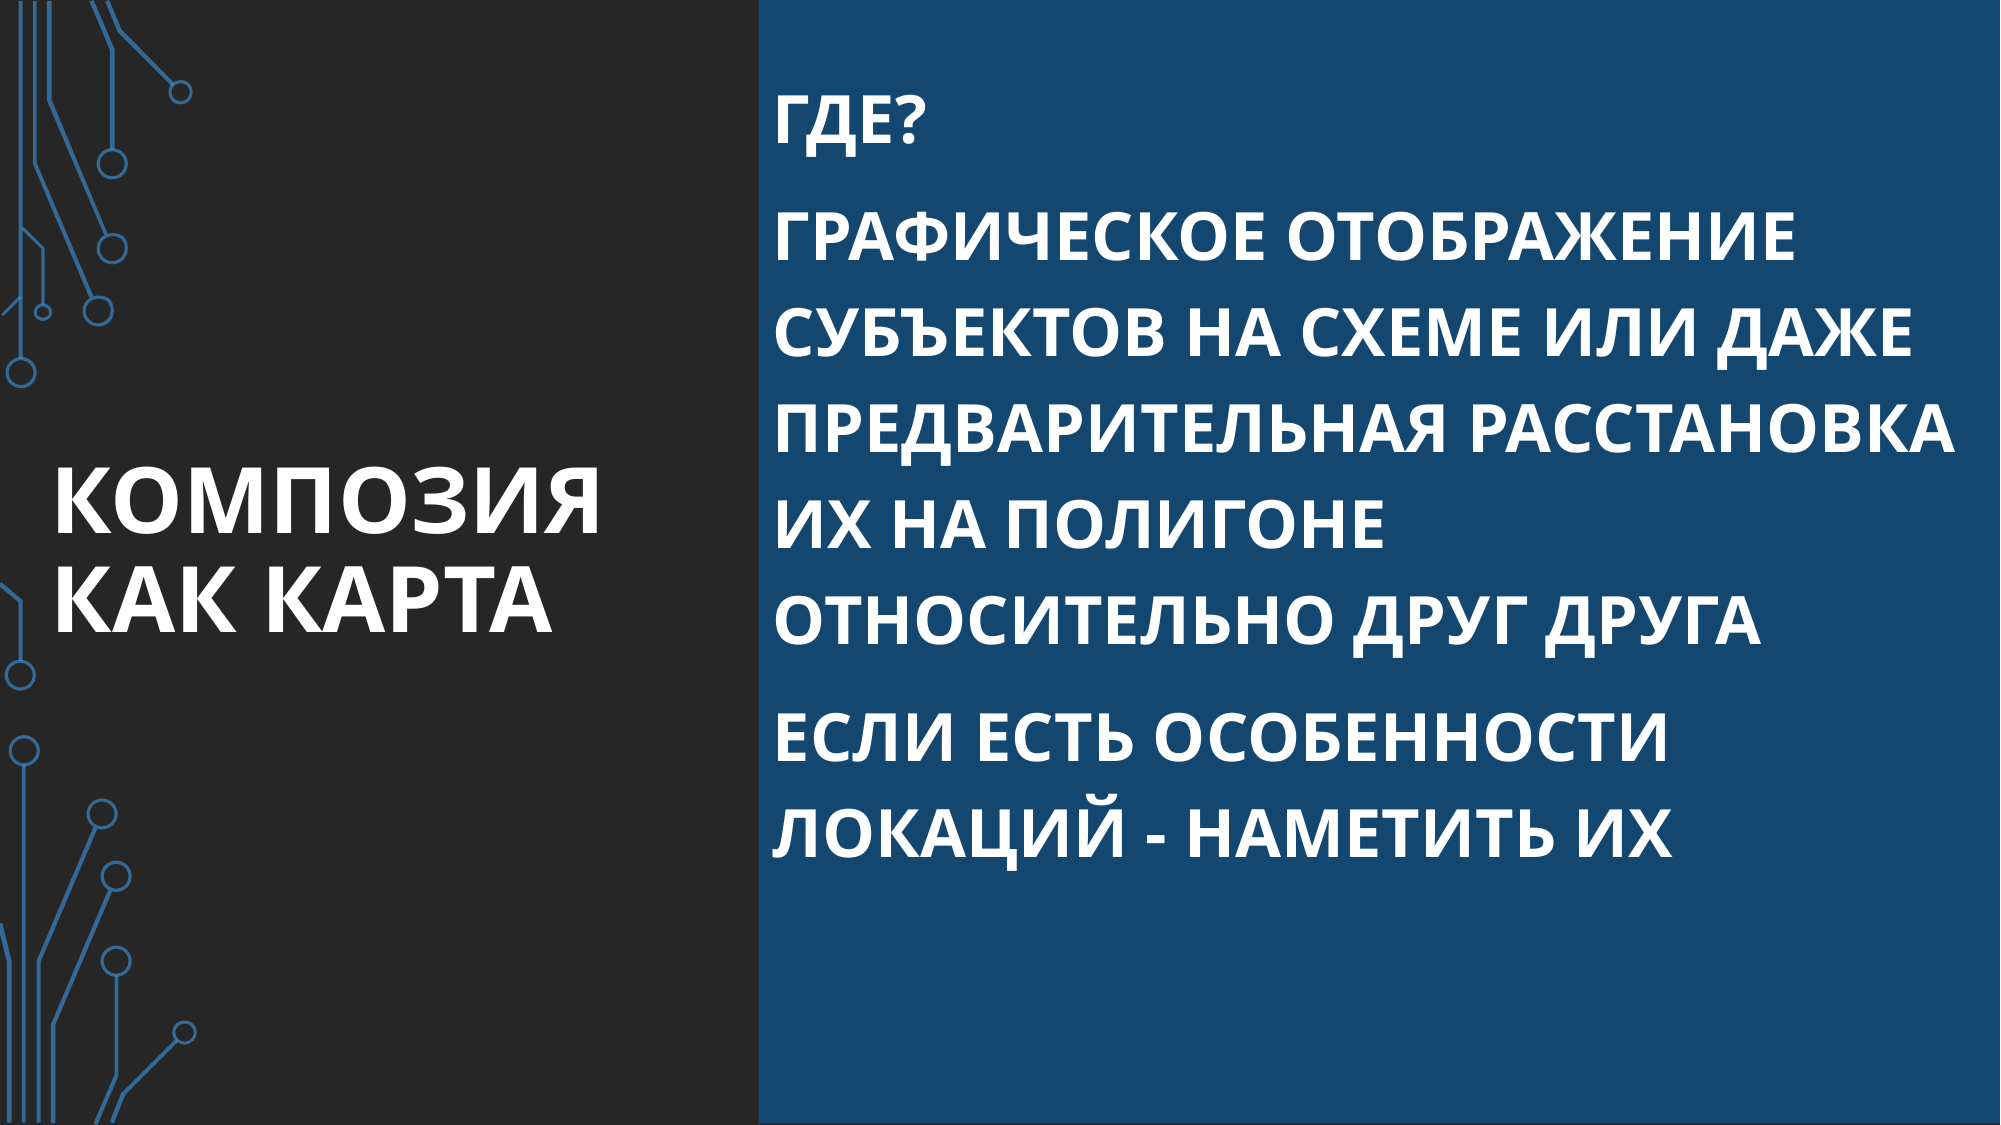

композИЯ КАК КАРТА
# ГДЕ?
ГРАФИЧЕСКОЕ ОТОБРАЖЕНИЕ СУБЪЕКТОВ НА СХЕМЕ ИЛИ ДАЖЕ ПРЕДВАРИТЕЛЬНАЯ РАССТАНОВКА ИХ НА ПОЛИГОНЕ ОТНОСИТЕЛЬНО ДРУГ ДРУГА
если есть особенности локаций - наметить их